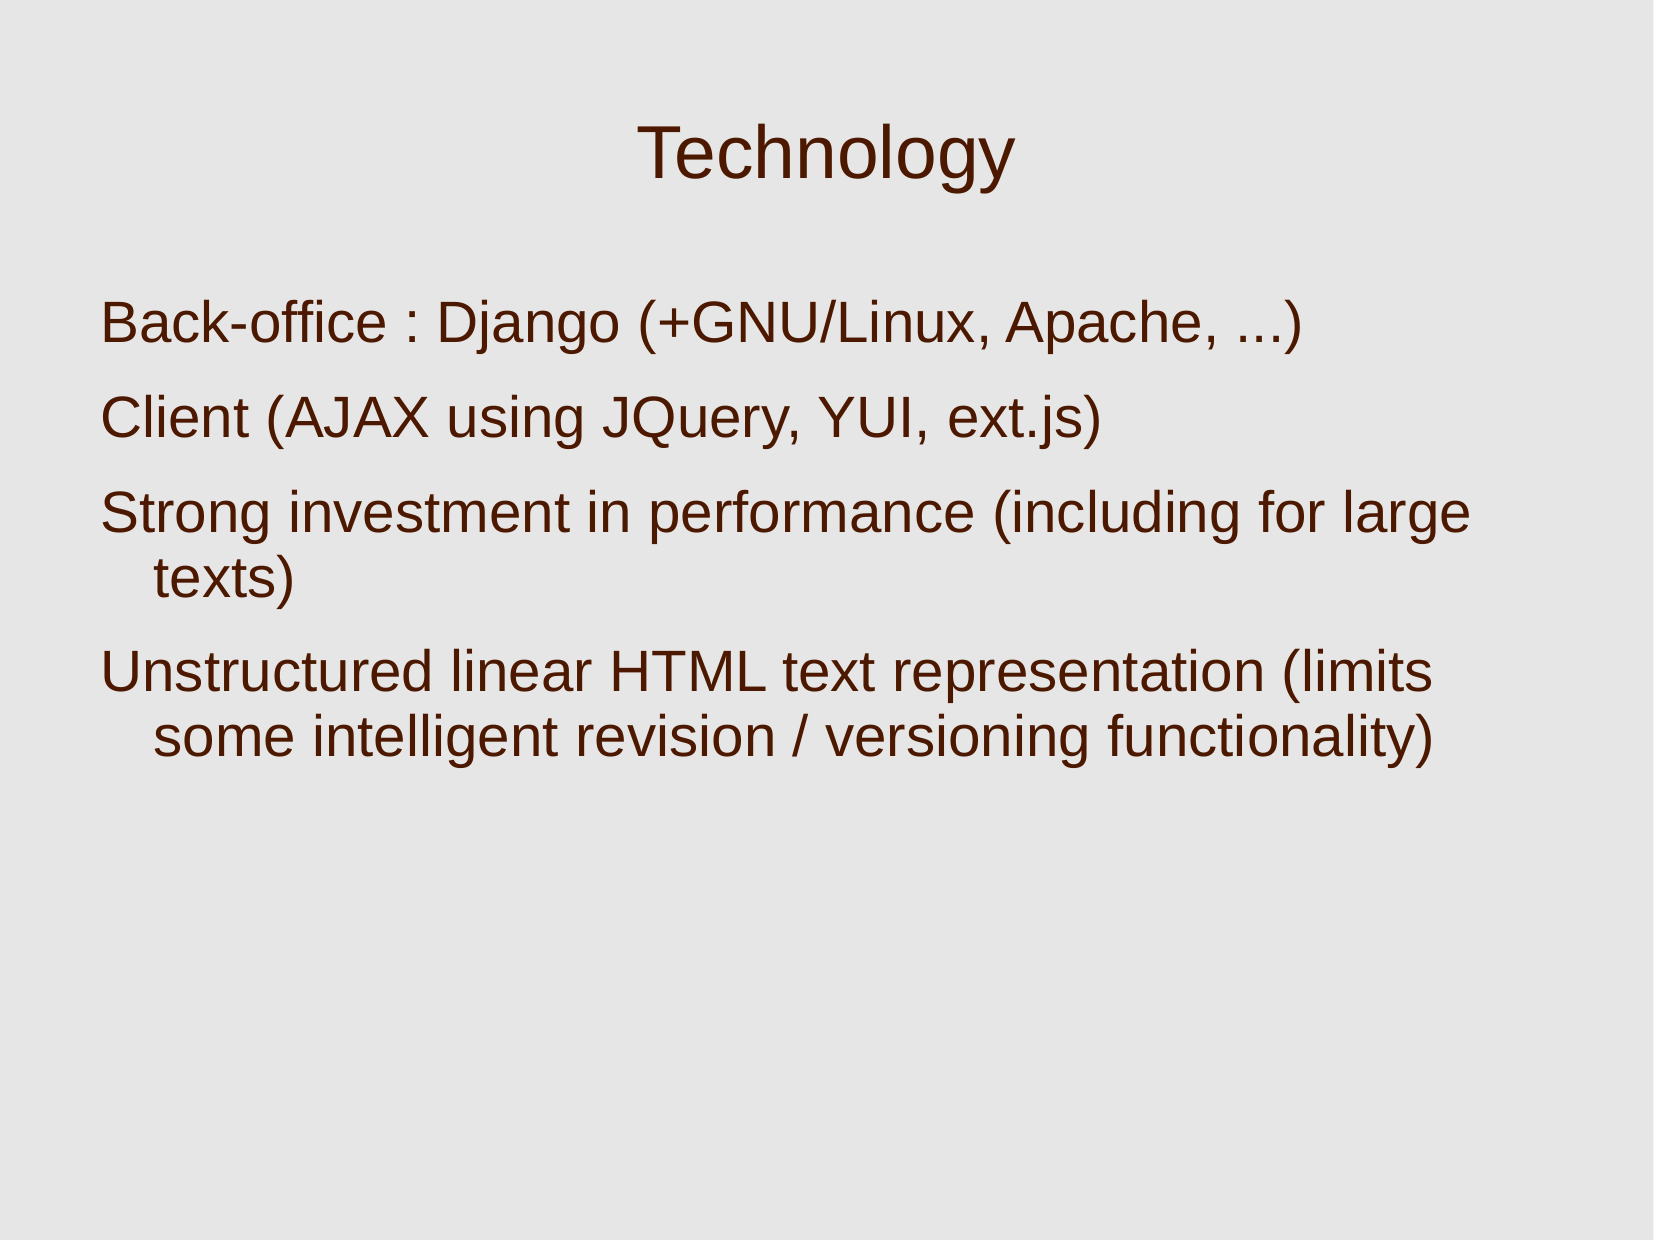

# Technology
Back-office : Django (+GNU/Linux, Apache, ...)
Client (AJAX using JQuery, YUI, ext.js)
Strong investment in performance (including for large texts)
Unstructured linear HTML text representation (limits some intelligent revision / versioning functionality)